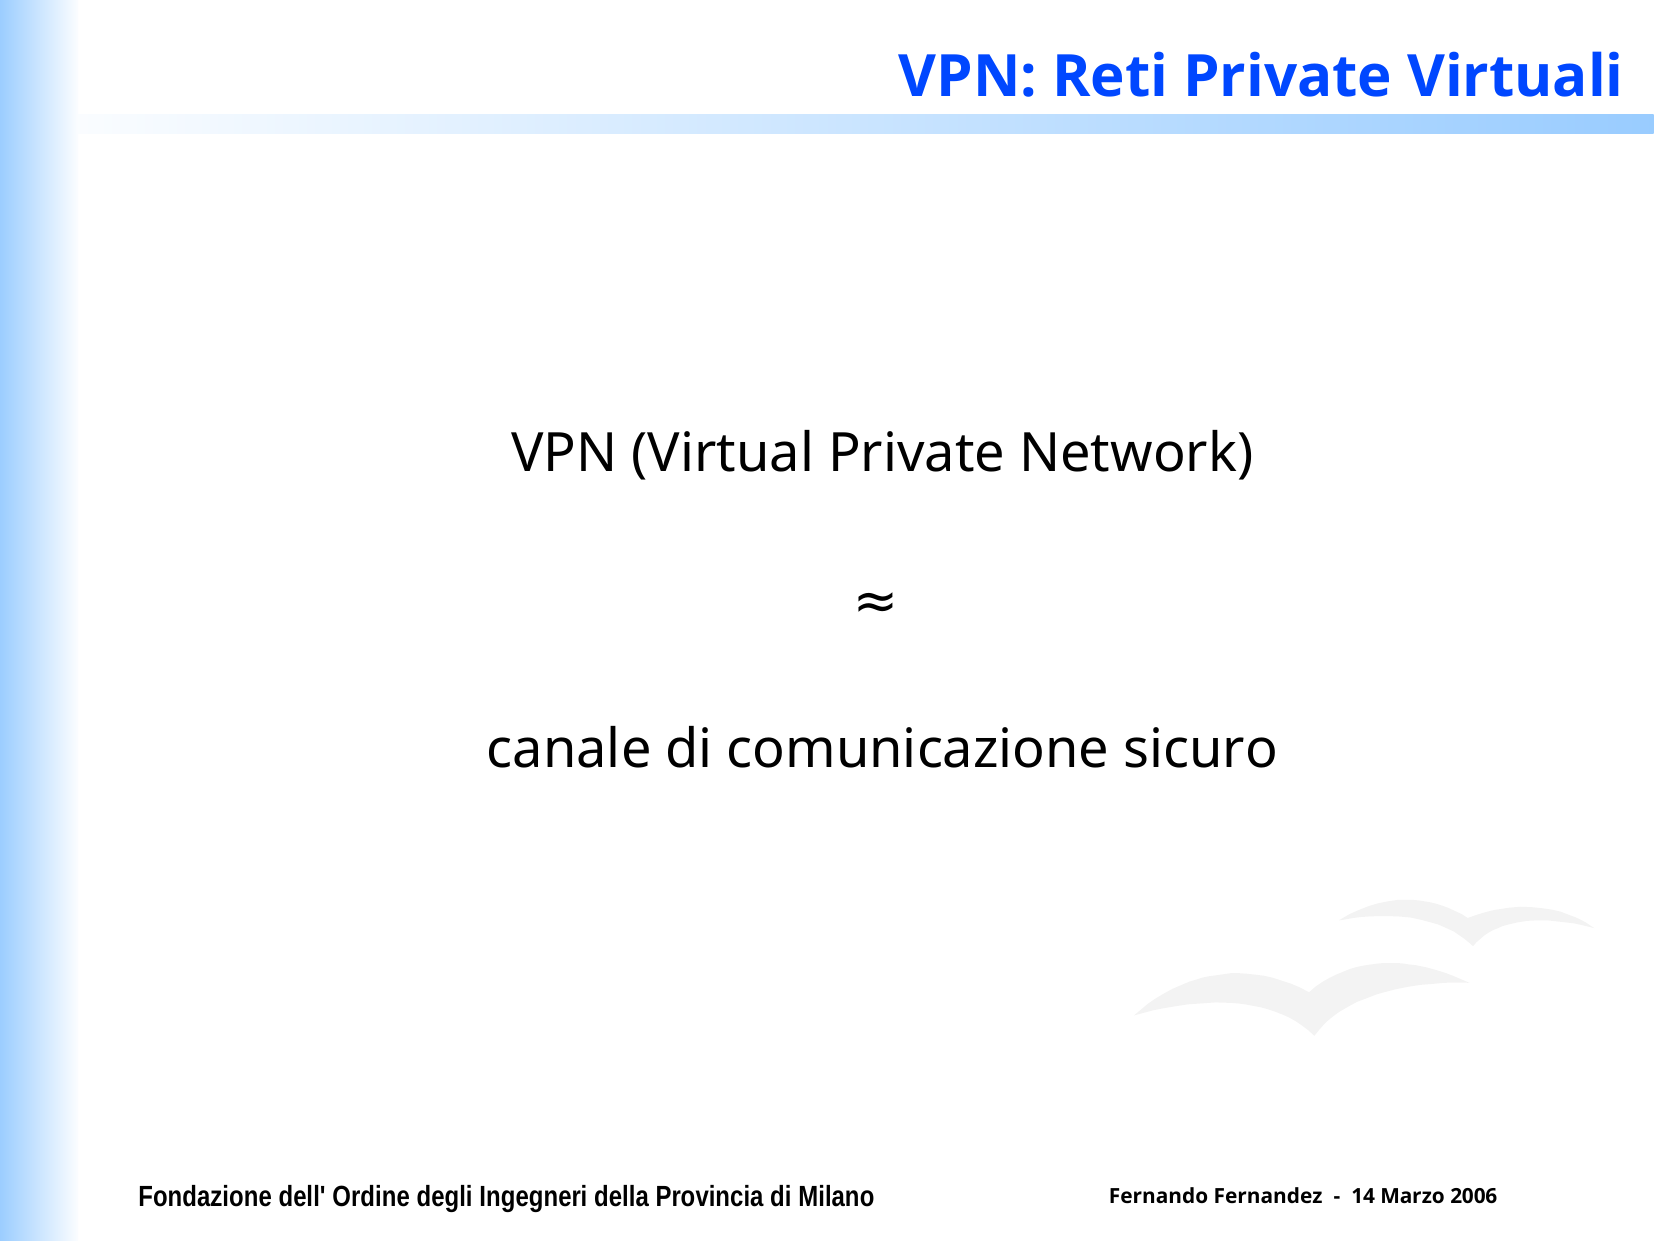

# VPN: Reti Private Virtuali
VPN (Virtual Private Network)
≈
canale di comunicazione sicuro